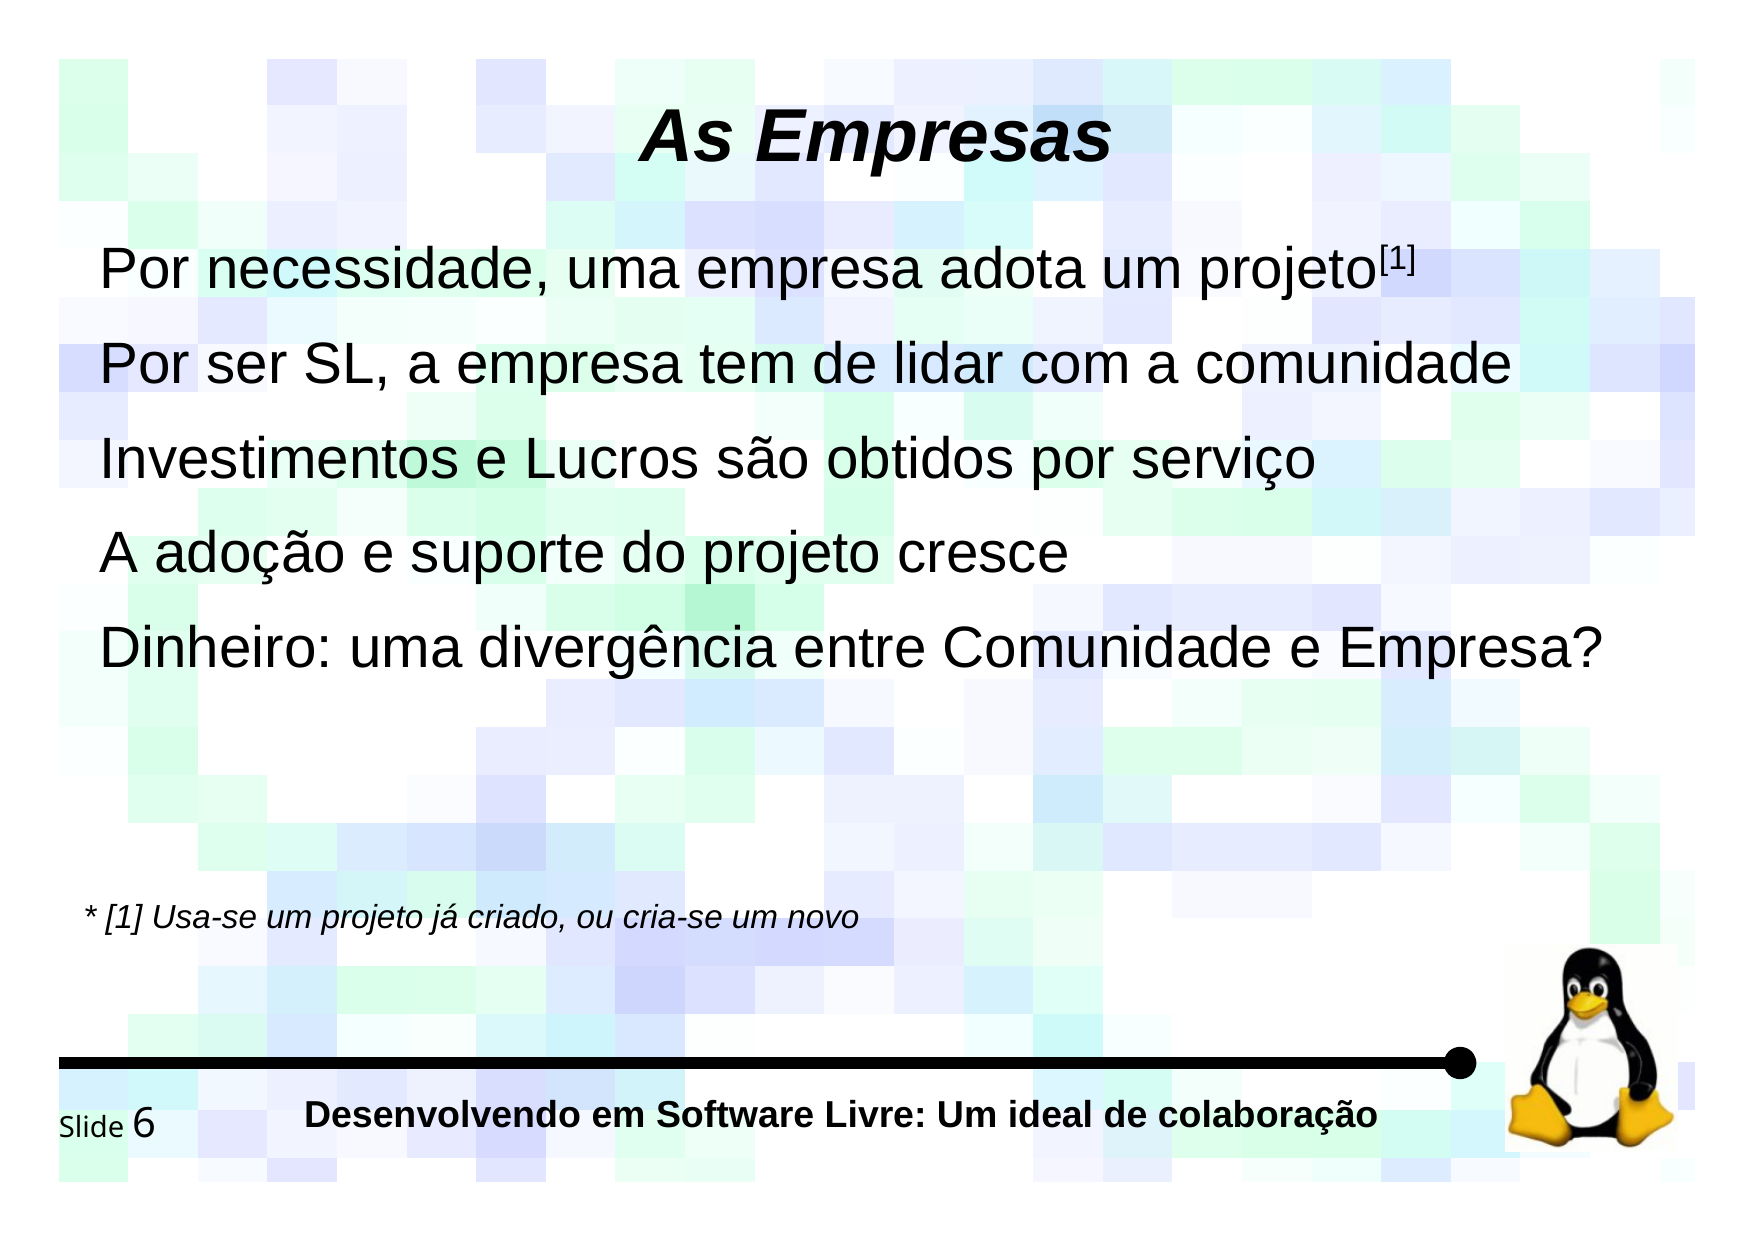

# As Empresas
 Por necessidade, uma empresa adota um projeto[1]
 Por ser SL, a empresa tem de lidar com a comunidade
 Investimentos e Lucros são obtidos por serviço
 A adoção e suporte do projeto cresce
 Dinheiro: uma divergência entre Comunidade e Empresa?
* [1] Usa-se um projeto já criado, ou cria-se um novo